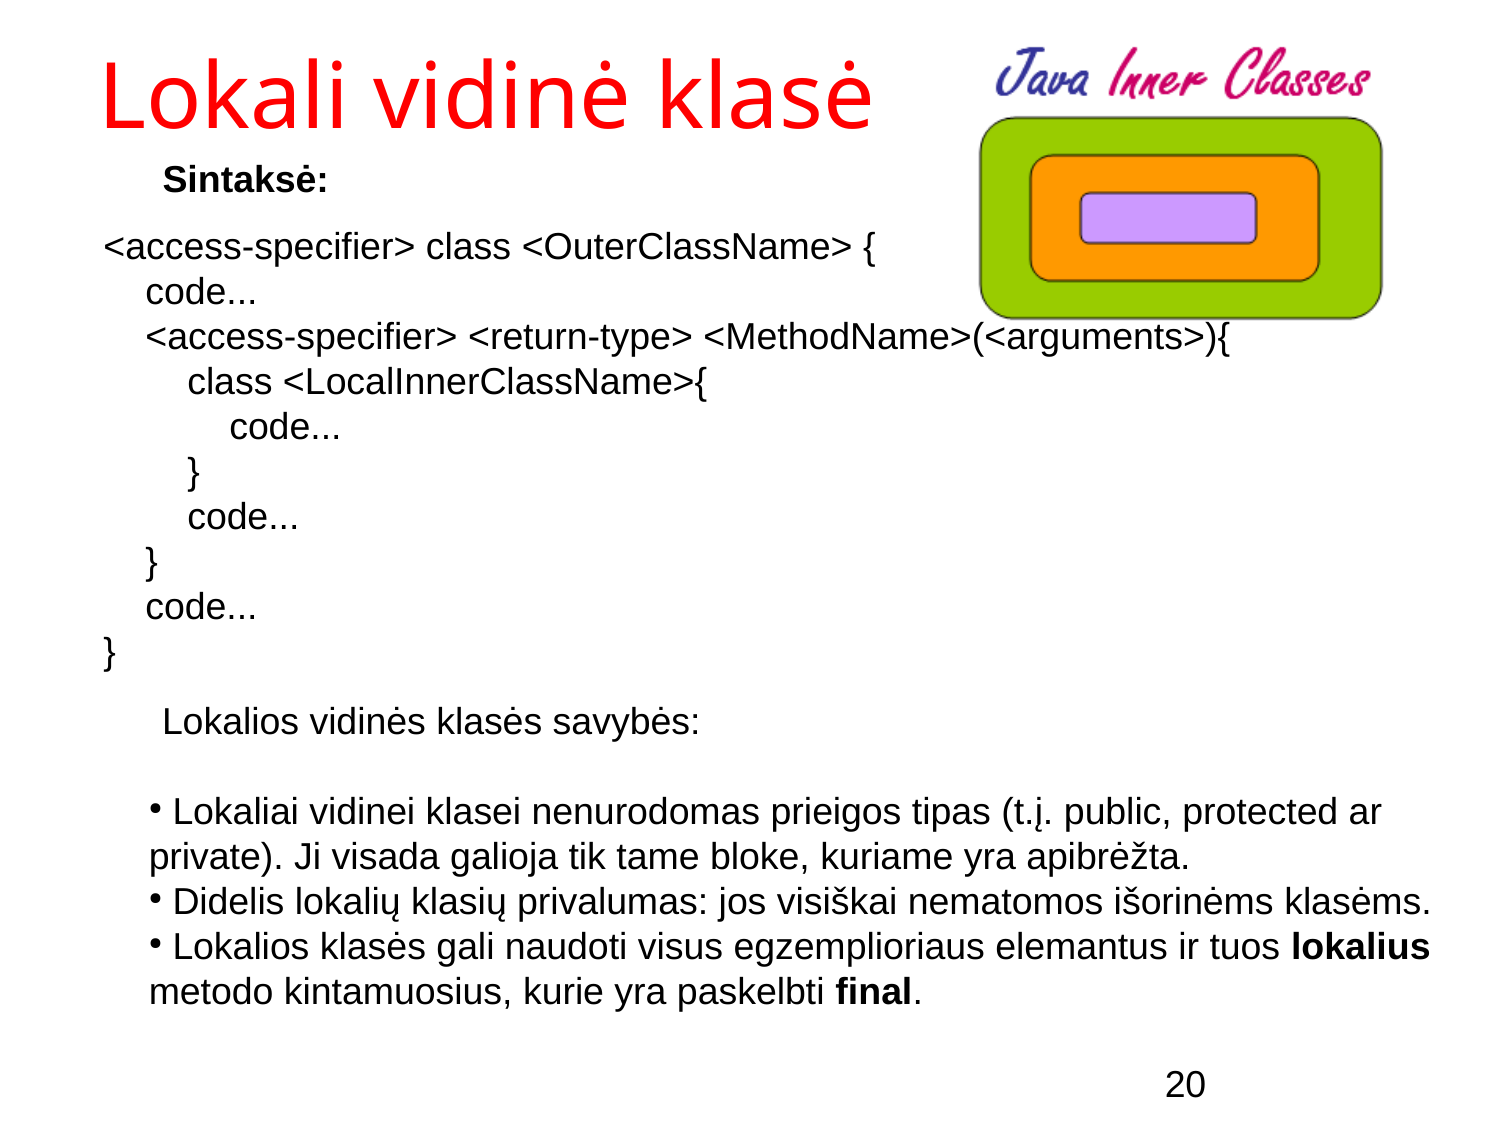

# Lokali vidinė klasė
Sintaksė:
<access-specifier> class <OuterClassName> {
 code...
 <access-specifier> <return-type> <MethodName>(<arguments>){
 class <LocalInnerClassName>{
 code...
 }
 code...
 }
 code...
}
Lokalios vidinės klasės savybės:
 Lokaliai vidinei klasei nenurodomas prieigos tipas (t.į. public, protected ar private). Ji visada galioja tik tame bloke, kuriame yra apibrėžta.
 Didelis lokalių klasių privalumas: jos visiškai nematomos išorinėms klasėms.
 Lokalios klasės gali naudoti visus egzemplioriaus elemantus ir tuos lokalius metodo kintamuosius, kurie yra paskelbti final.
20